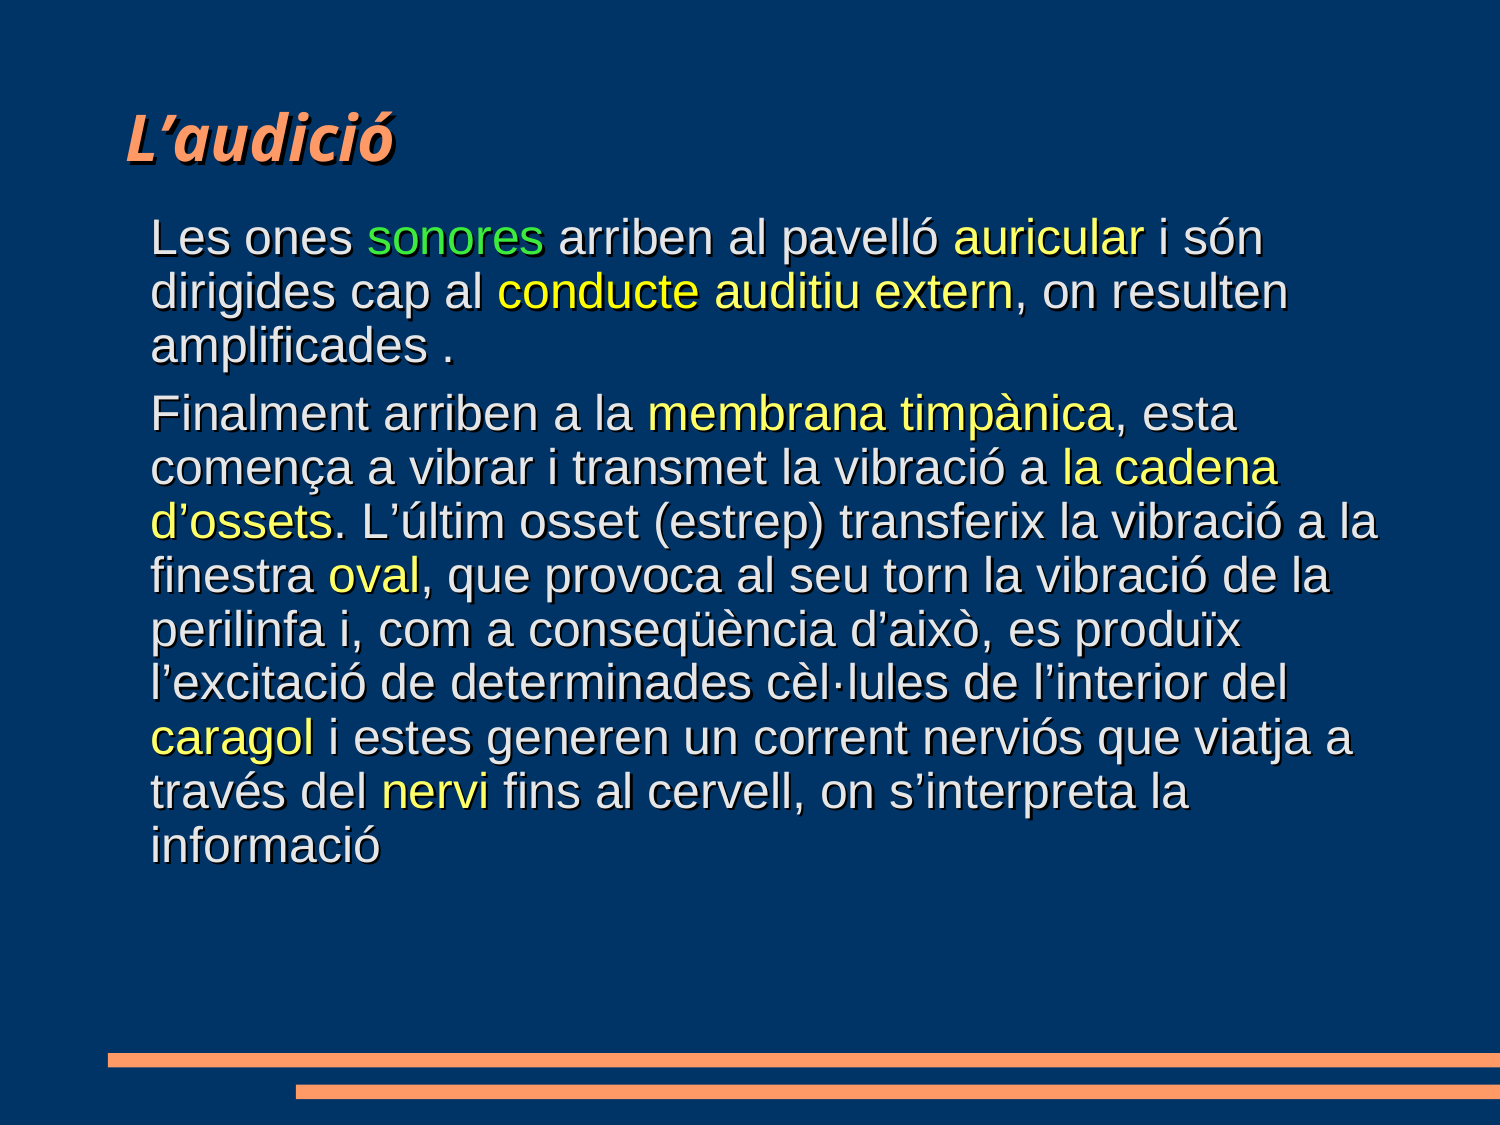

# L’audició
Les ones sonores arriben al pavelló auricular i són dirigides cap al conducte auditiu extern, on resulten amplificades .
Finalment arriben a la membrana timpànica, esta comença a vibrar i transmet la vibració a la cadena d’ossets. L’últim osset (estrep) transferix la vibració a la finestra oval, que provoca al seu torn la vibració de la perilinfa i, com a conseqüència d’això, es produïx l’excitació de determinades cèl·lules de l’interior del caragol i estes generen un corrent nerviós que viatja a través del nervi fins al cervell, on s’interpreta la informació